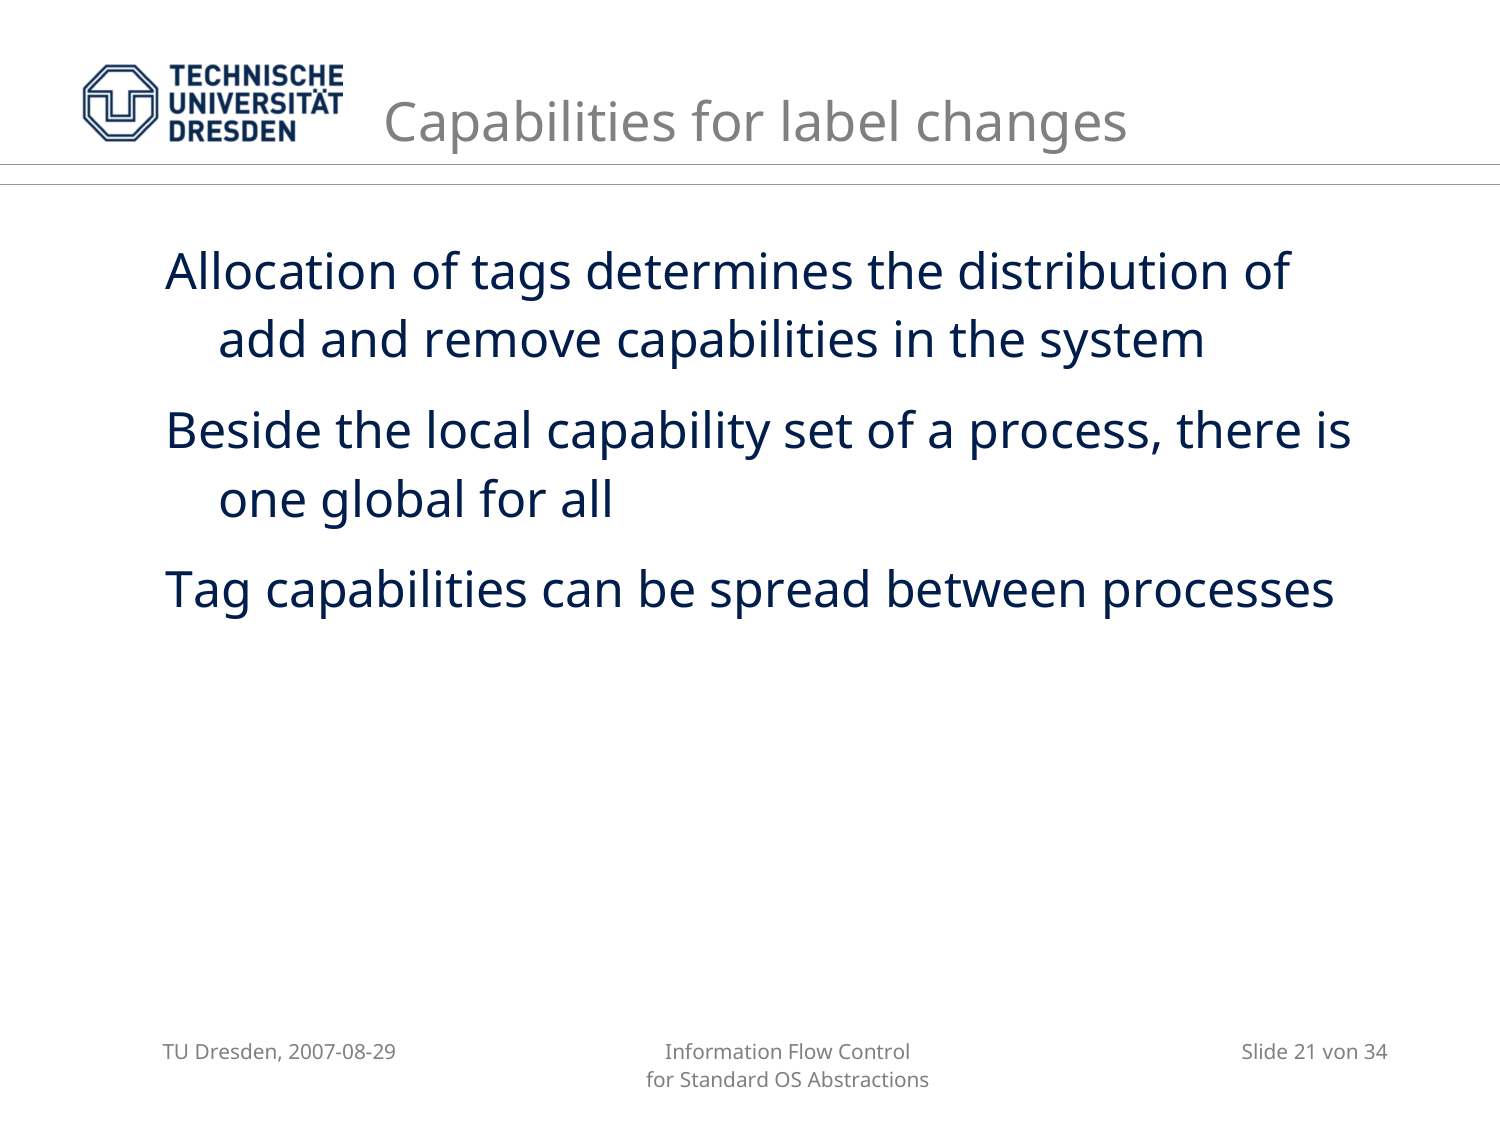

# Capabilities for label changes
Allocation of tags determines the distribution of add and remove capabilities in the system
Beside the local capability set of a process, there is one global for all
Tag capabilities can be spread between processes
Presentation Title
21